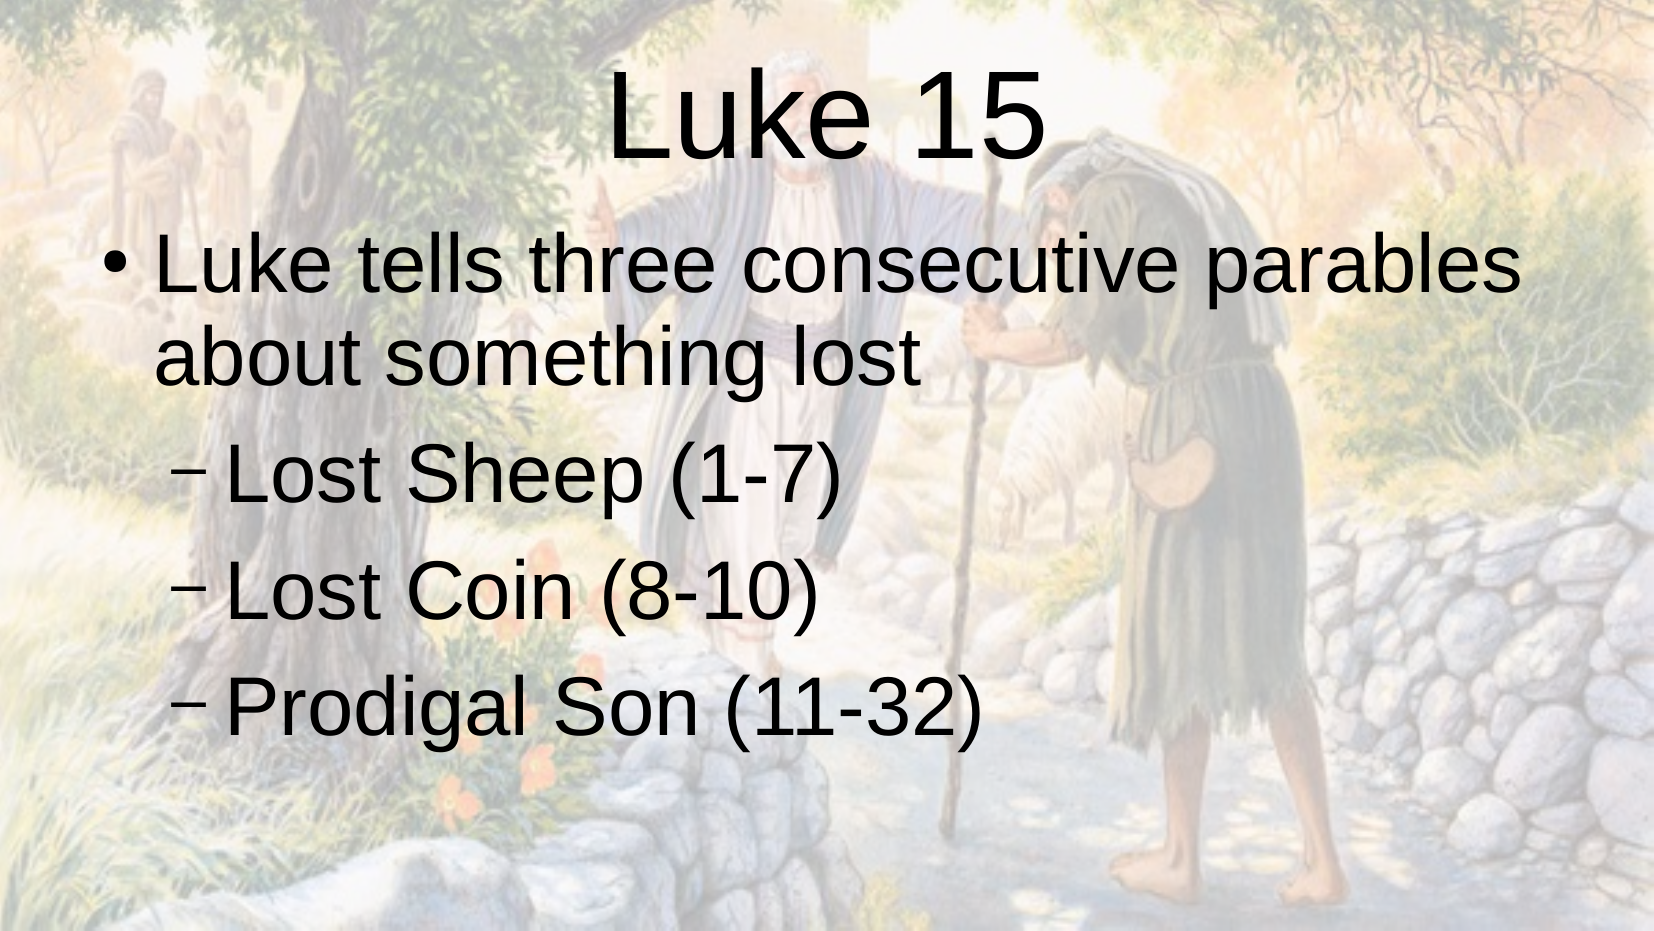

# Luke 15
Luke tells three consecutive parables about something lost
Lost Sheep (1-7)
Lost Coin (8-10)
Prodigal Son (11-32)